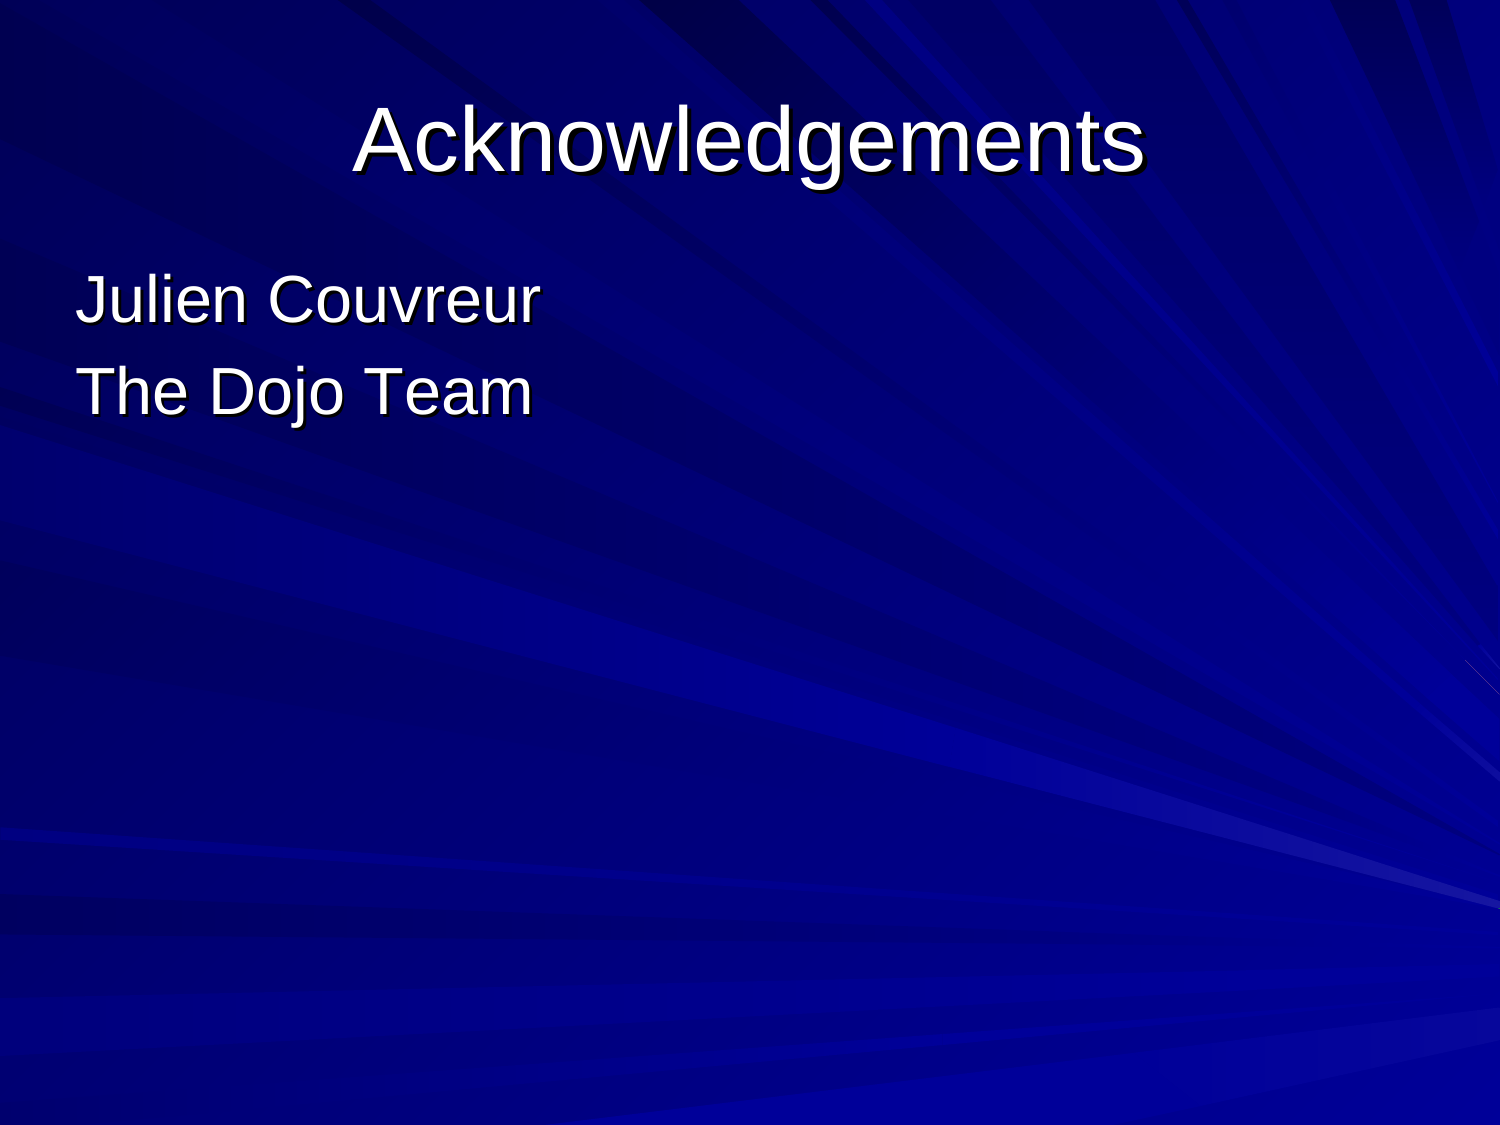

# Acknowledgements
Julien Couvreur
The Dojo Team